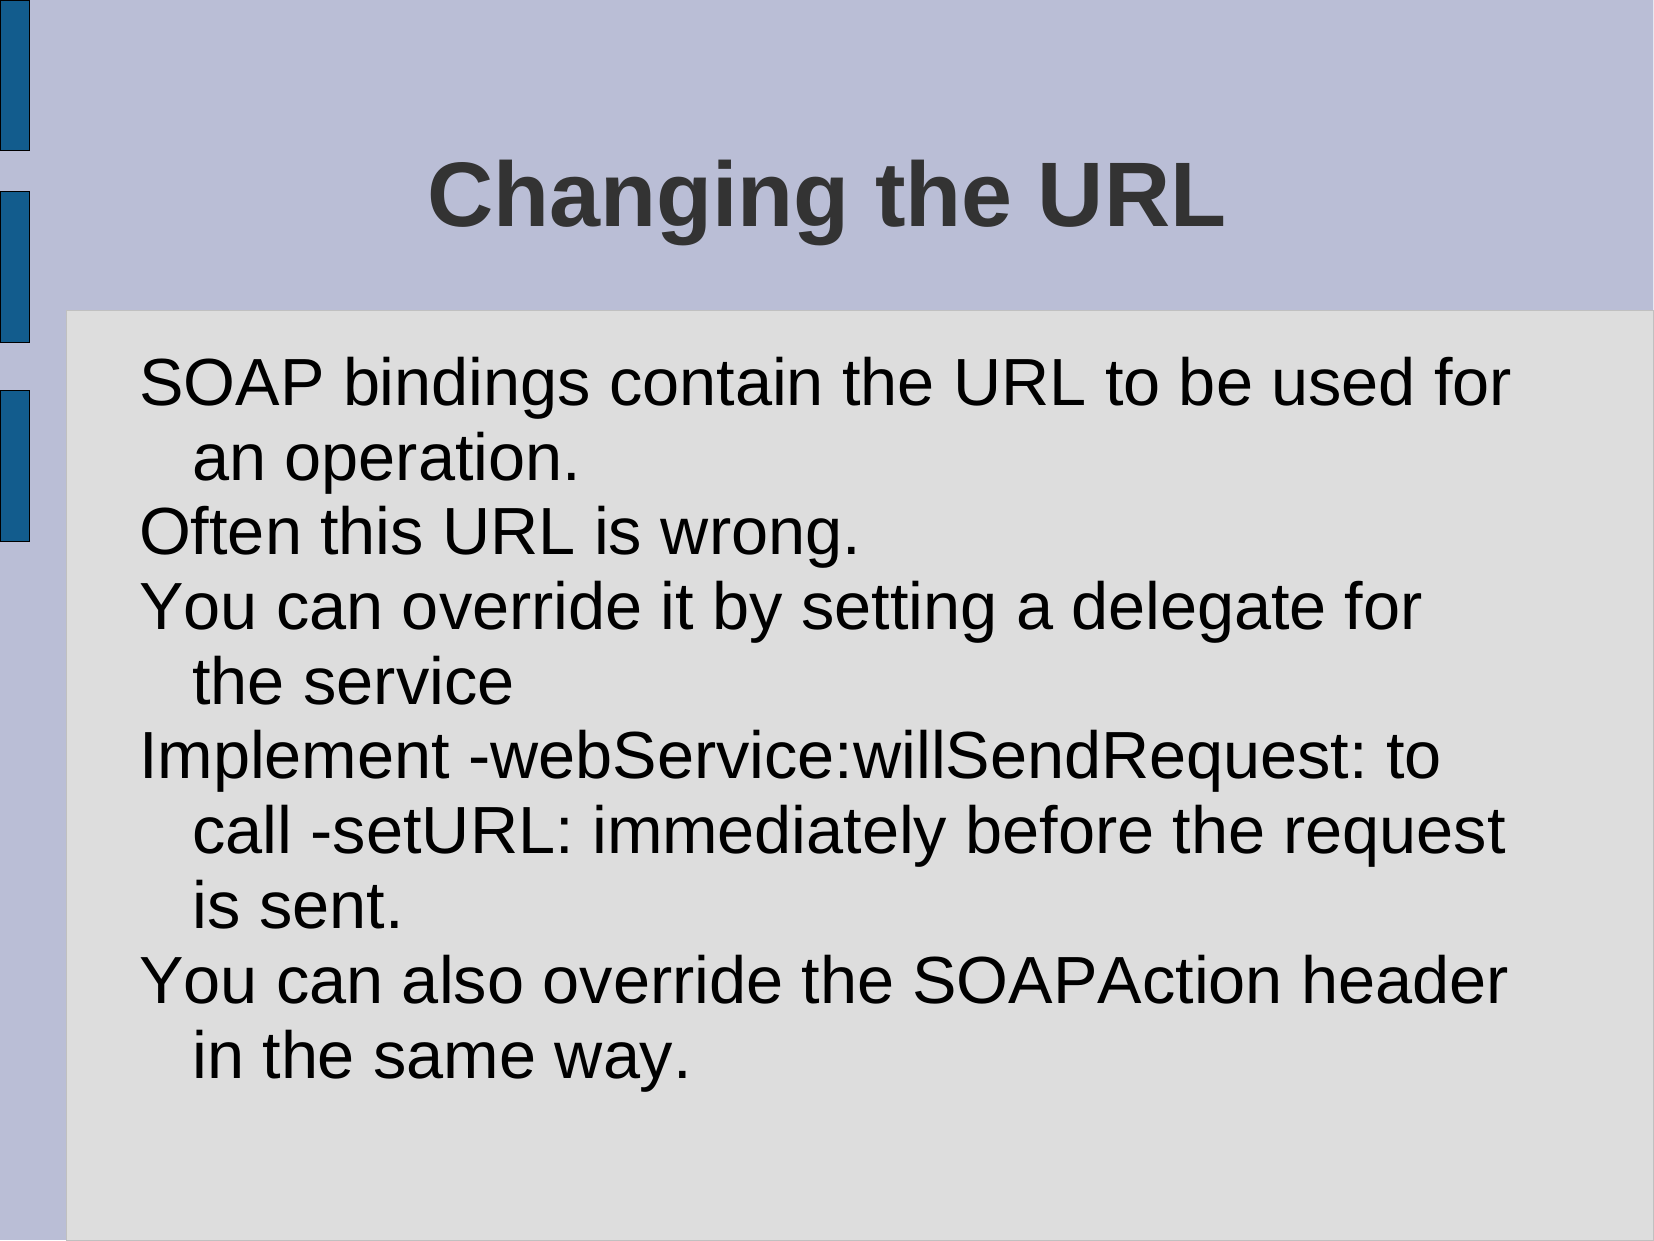

# Changing the URL
SOAP bindings contain the URL to be used for an operation.
Often this URL is wrong.
You can override it by setting a delegate for the service
Implement -webService:willSendRequest: to call -setURL: immediately before the request is sent.
You can also override the SOAPAction header in the same way.